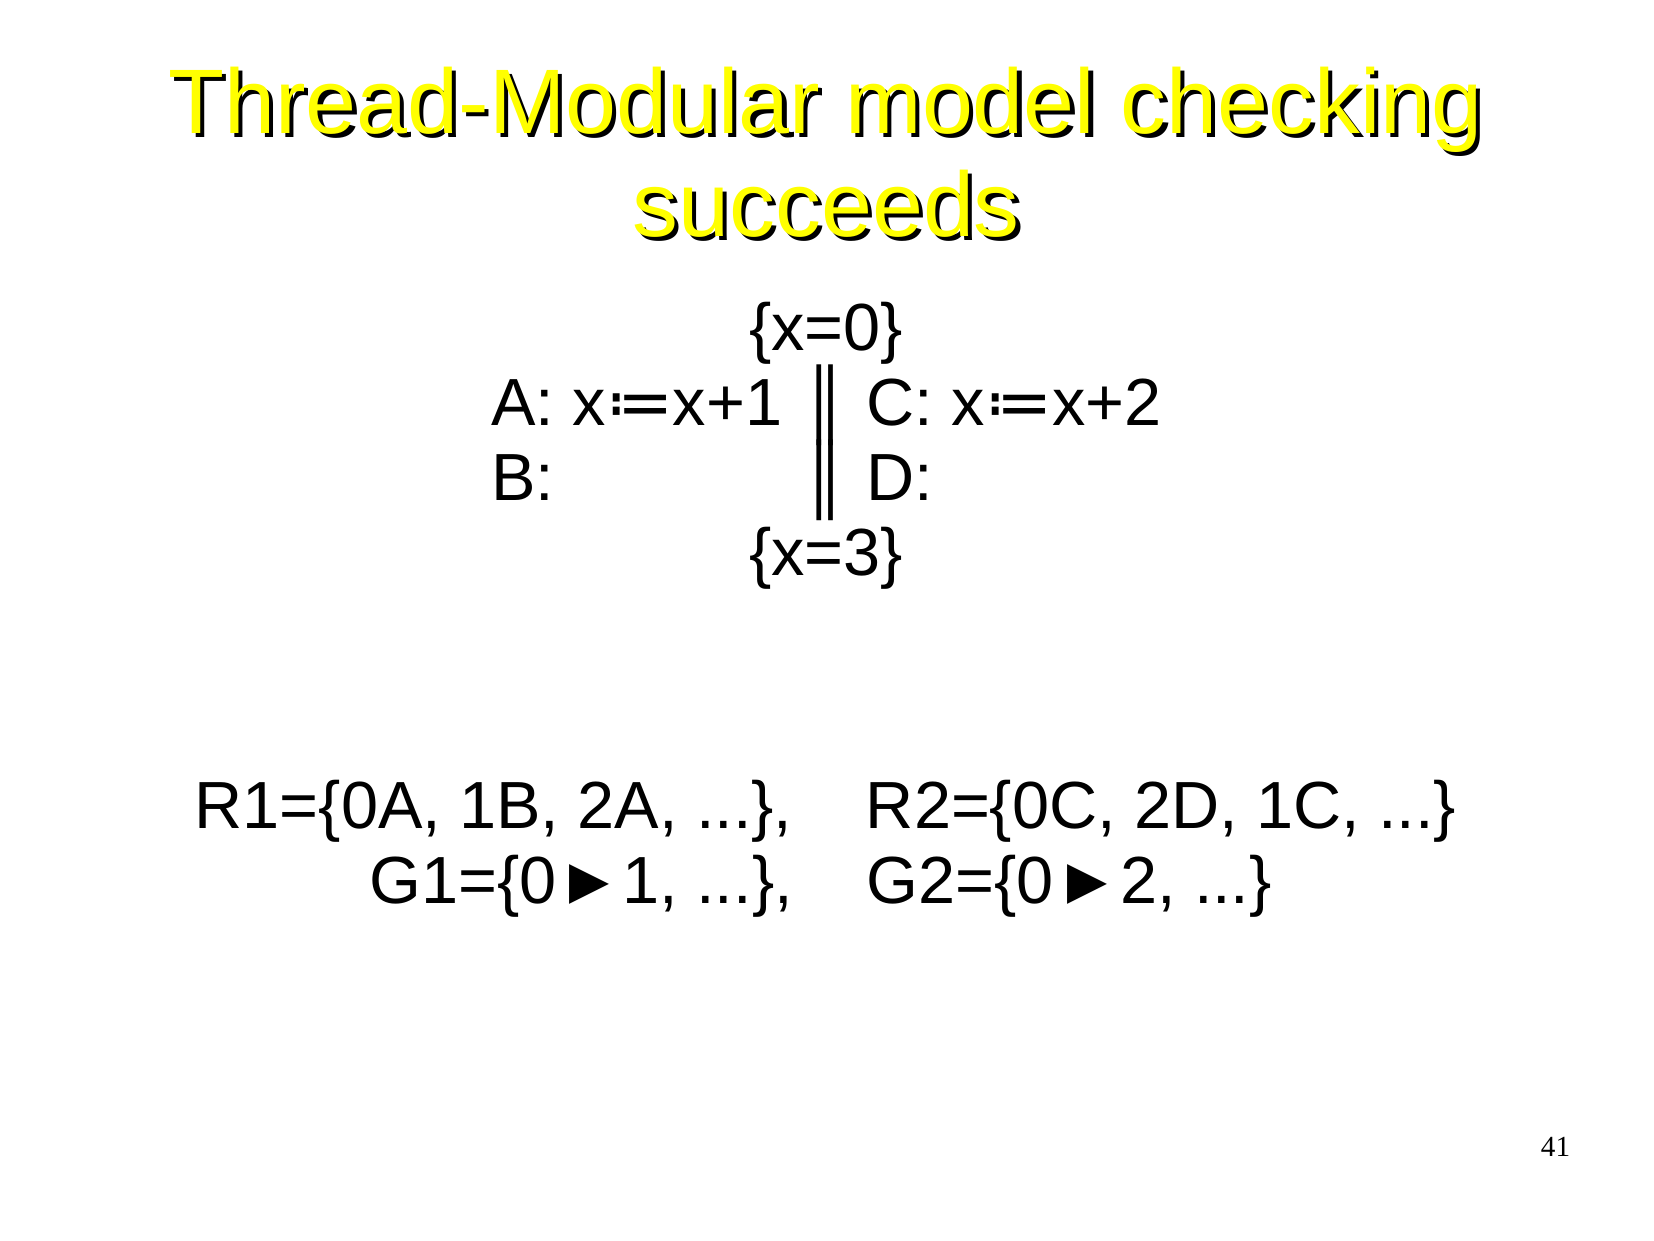

# Thread-Modular model checking succeeds
{x=0}
A: x≔x+1 ║ C: x≔x+2
B: ║ D:
{x=3}
R1={0A, 1B, 2A, ...}, R2={0C, 2D, 1C, ...}
G1={0►1, ...}, G2={0►2, ...}
41